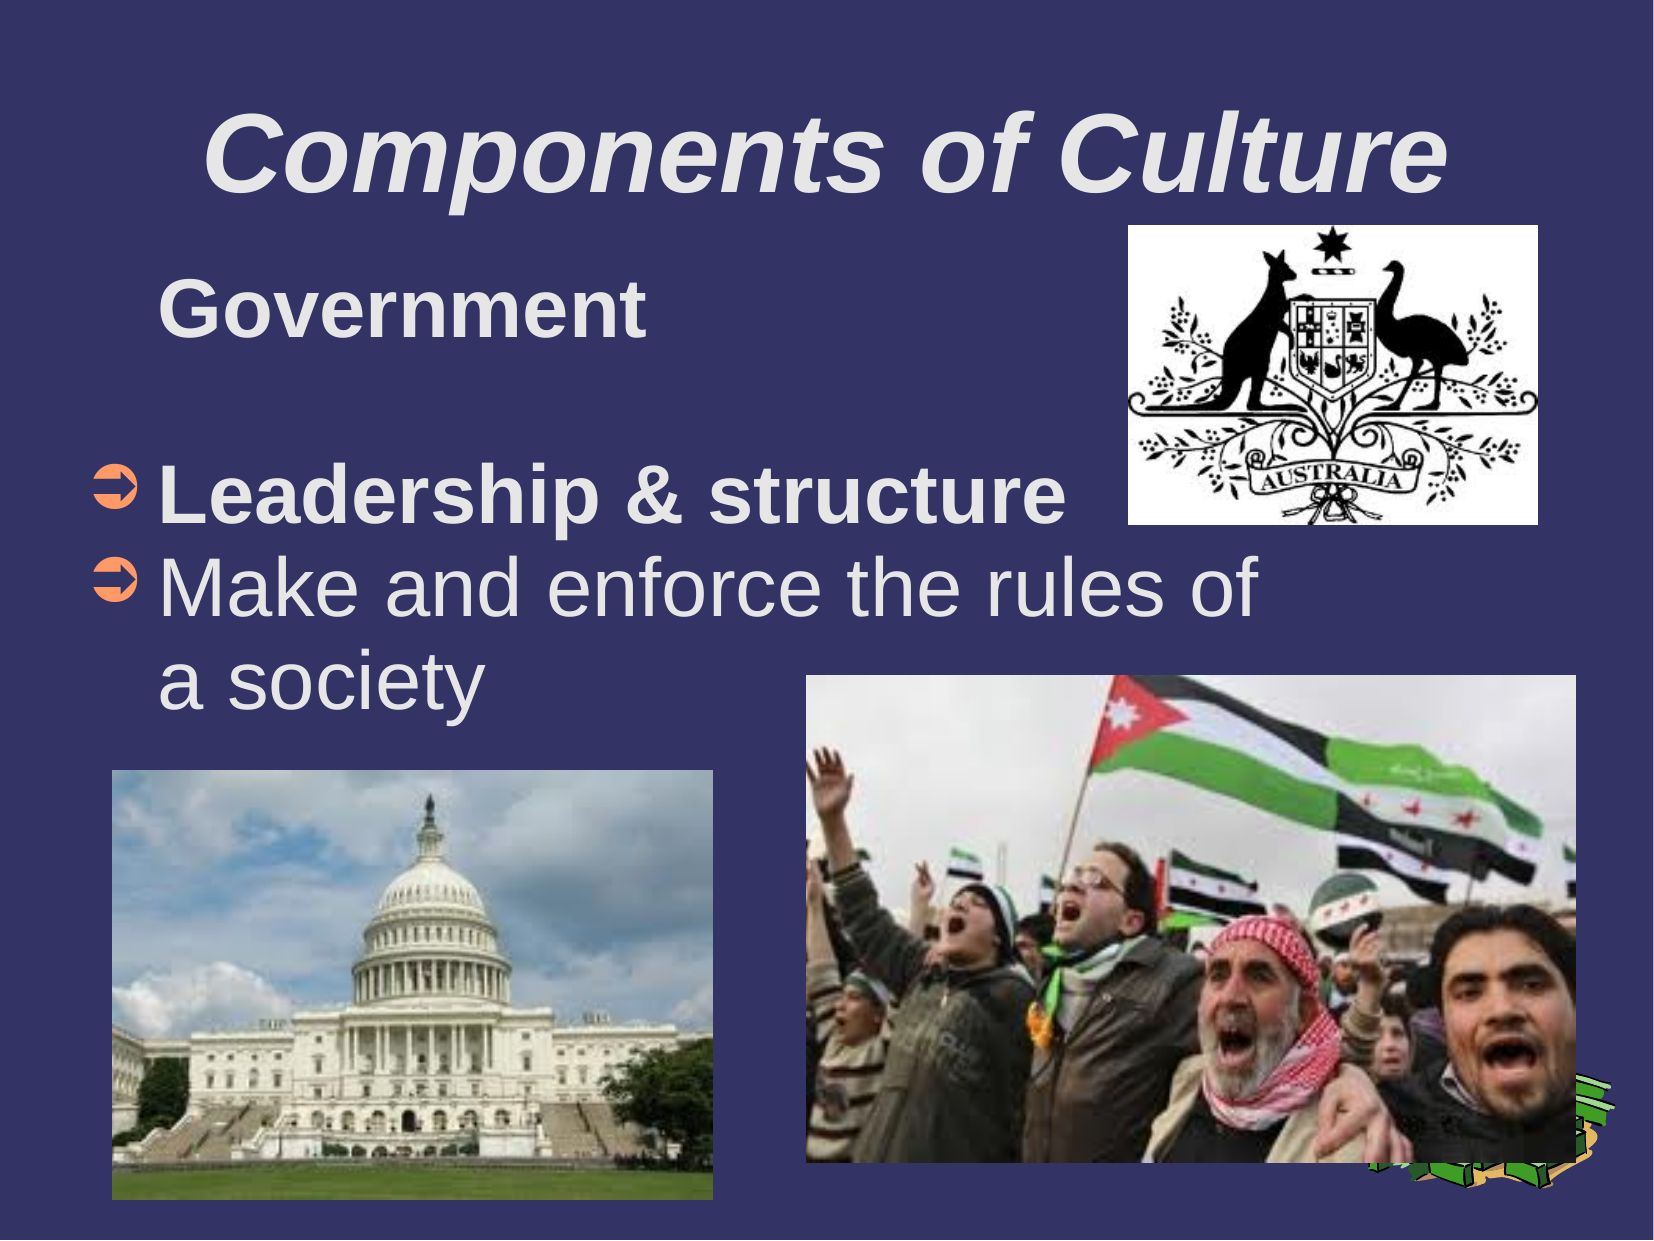

# Components of Culture
Government
Leadership & structure
Make and enforce the rules of
a society